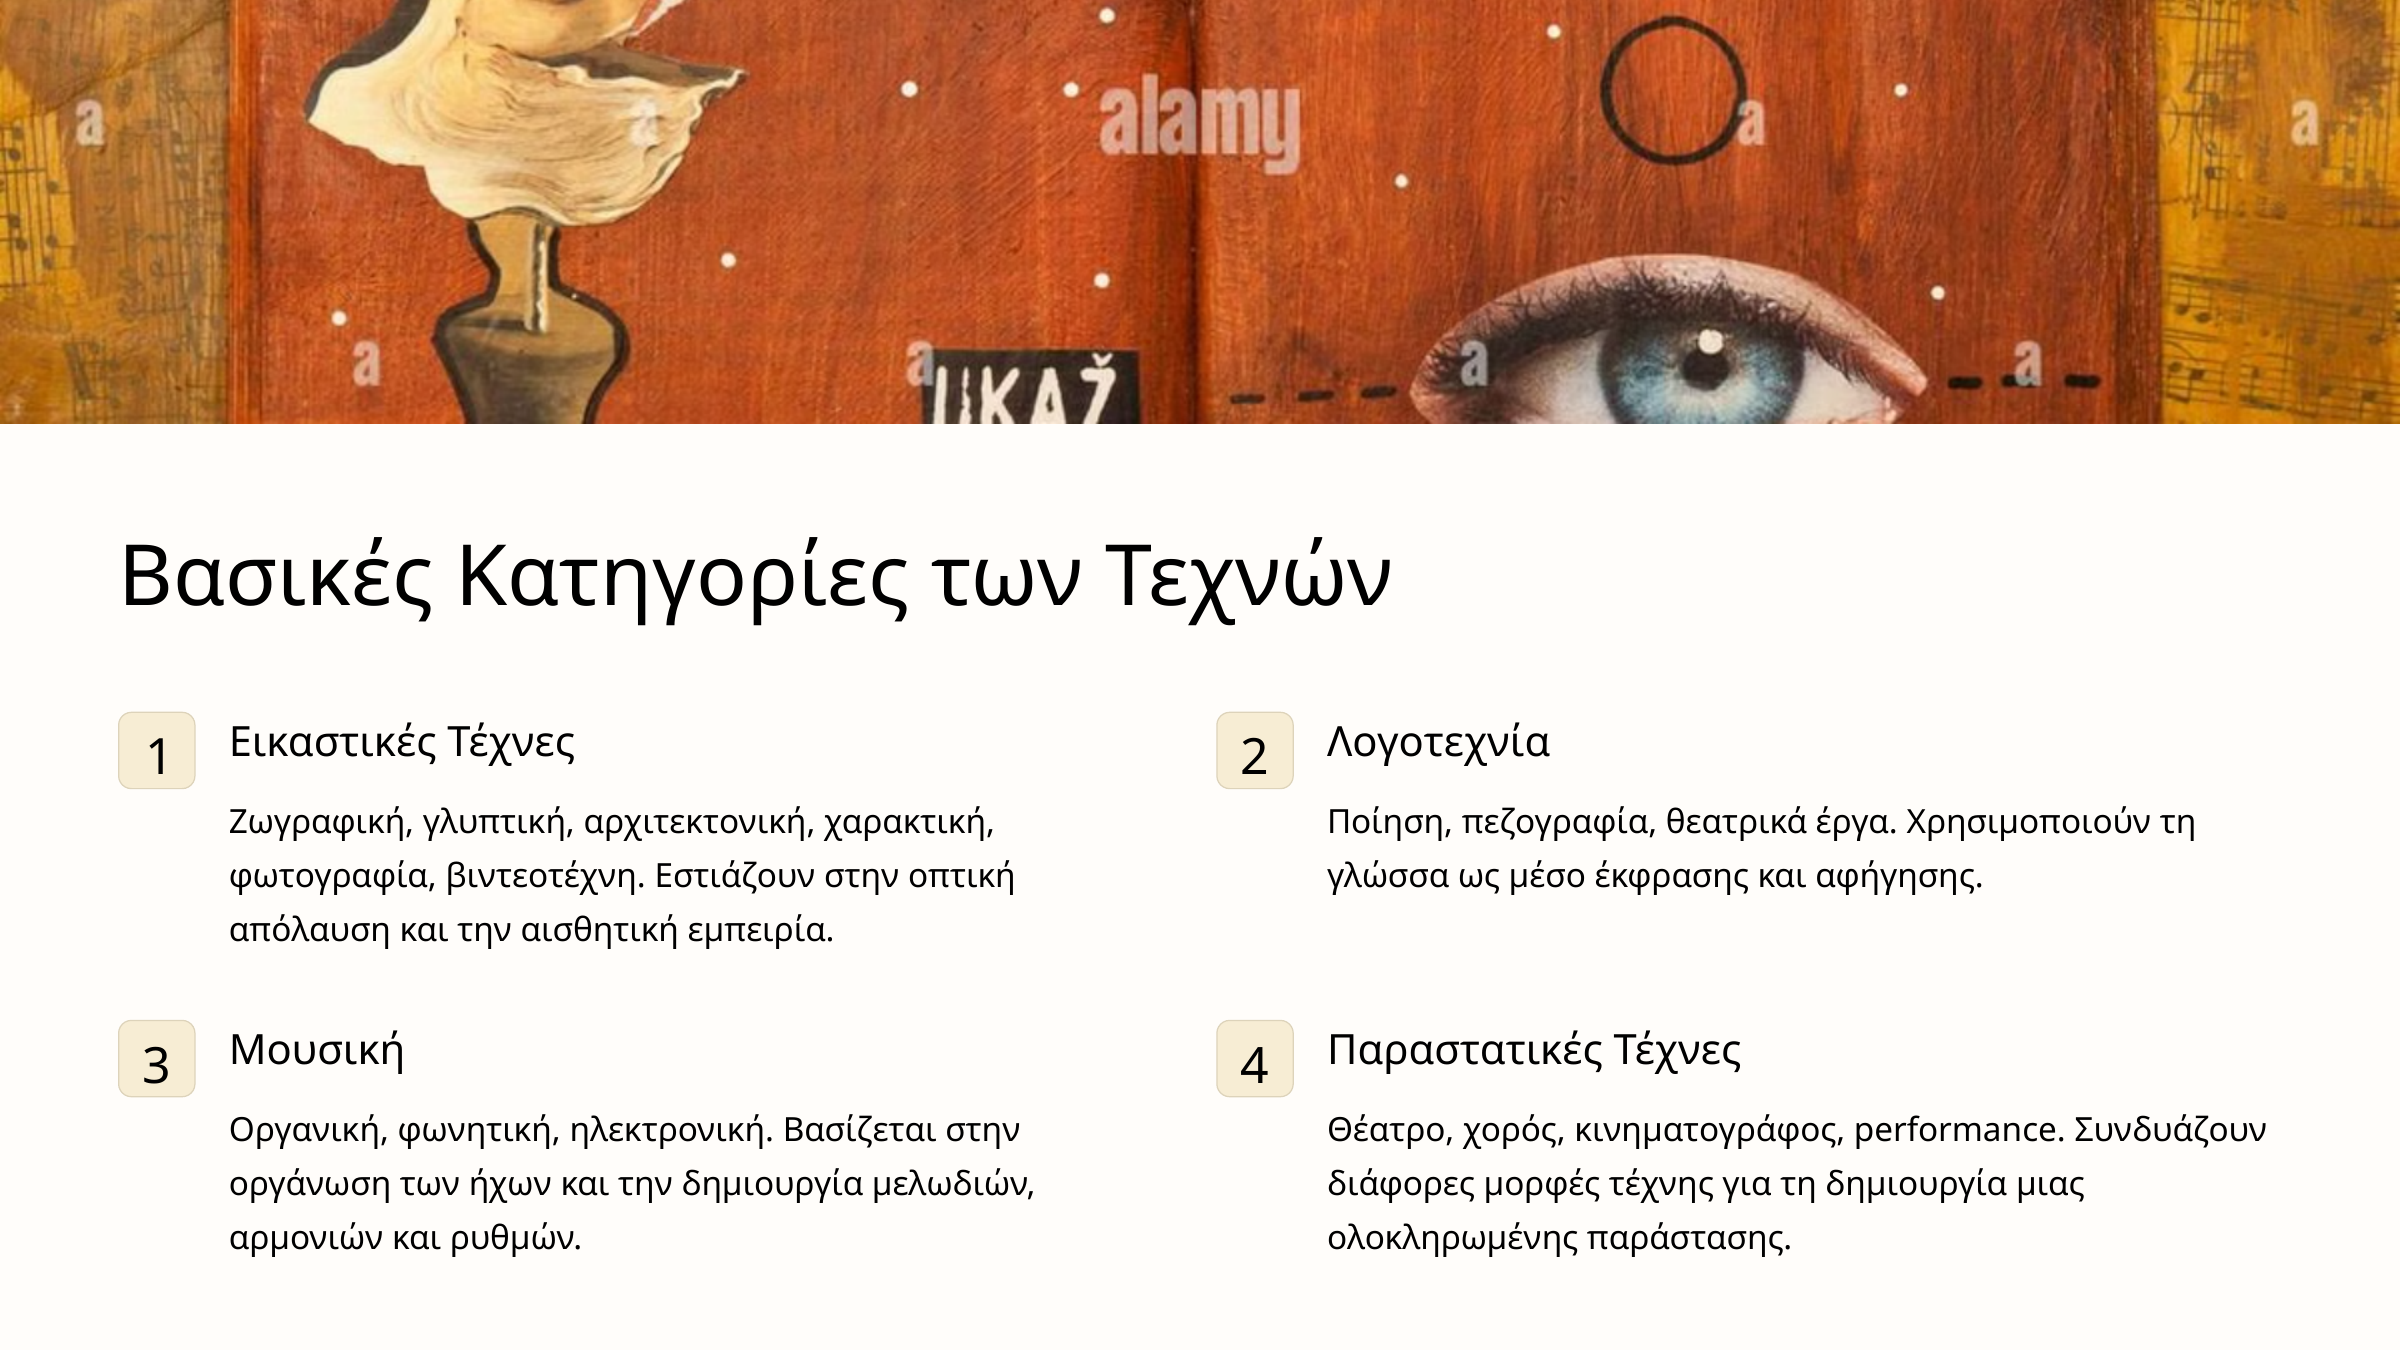

Βασικές Κατηγορίες των Τεχνών
Εικαστικές Τέχνες
Λογοτεχνία
1
2
Ζωγραφική, γλυπτική, αρχιτεκτονική, χαρακτική, φωτογραφία, βιντεοτέχνη. Εστιάζουν στην οπτική απόλαυση και την αισθητική εμπειρία.
Ποίηση, πεζογραφία, θεατρικά έργα. Χρησιμοποιούν τη γλώσσα ως μέσο έκφρασης και αφήγησης.
Μουσική
Παραστατικές Τέχνες
3
4
Οργανική, φωνητική, ηλεκτρονική. Βασίζεται στην οργάνωση των ήχων και την δημιουργία μελωδιών, αρμονιών και ρυθμών.
Θέατρο, χορός, κινηματογράφος, performance. Συνδυάζουν διάφορες μορφές τέχνης για τη δημιουργία μιας ολοκληρωμένης παράστασης.